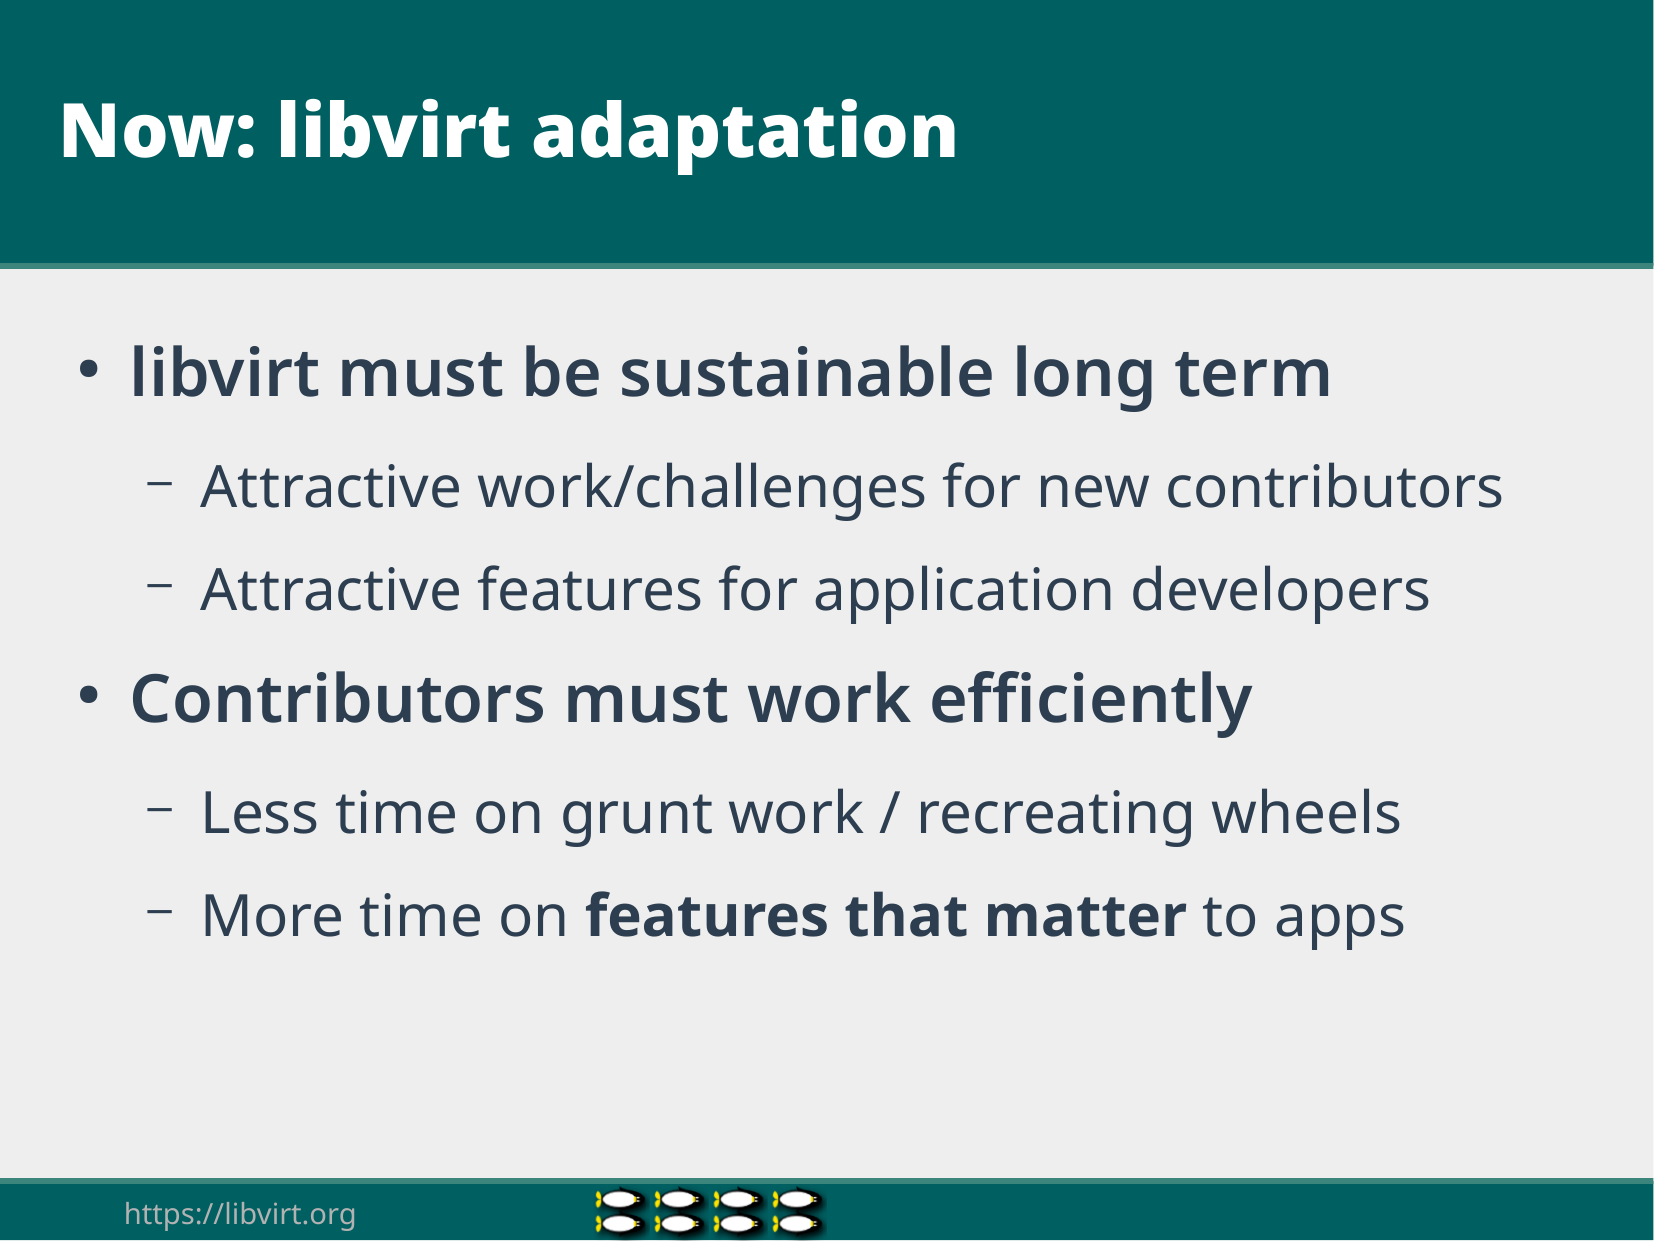

# Now: libvirt adaptation
libvirt must be sustainable long term
Attractive work/challenges for new contributors
Attractive features for application developers
Contributors must work efficiently
Less time on grunt work / recreating wheels
More time on features that matter to apps
https://libvirt.org